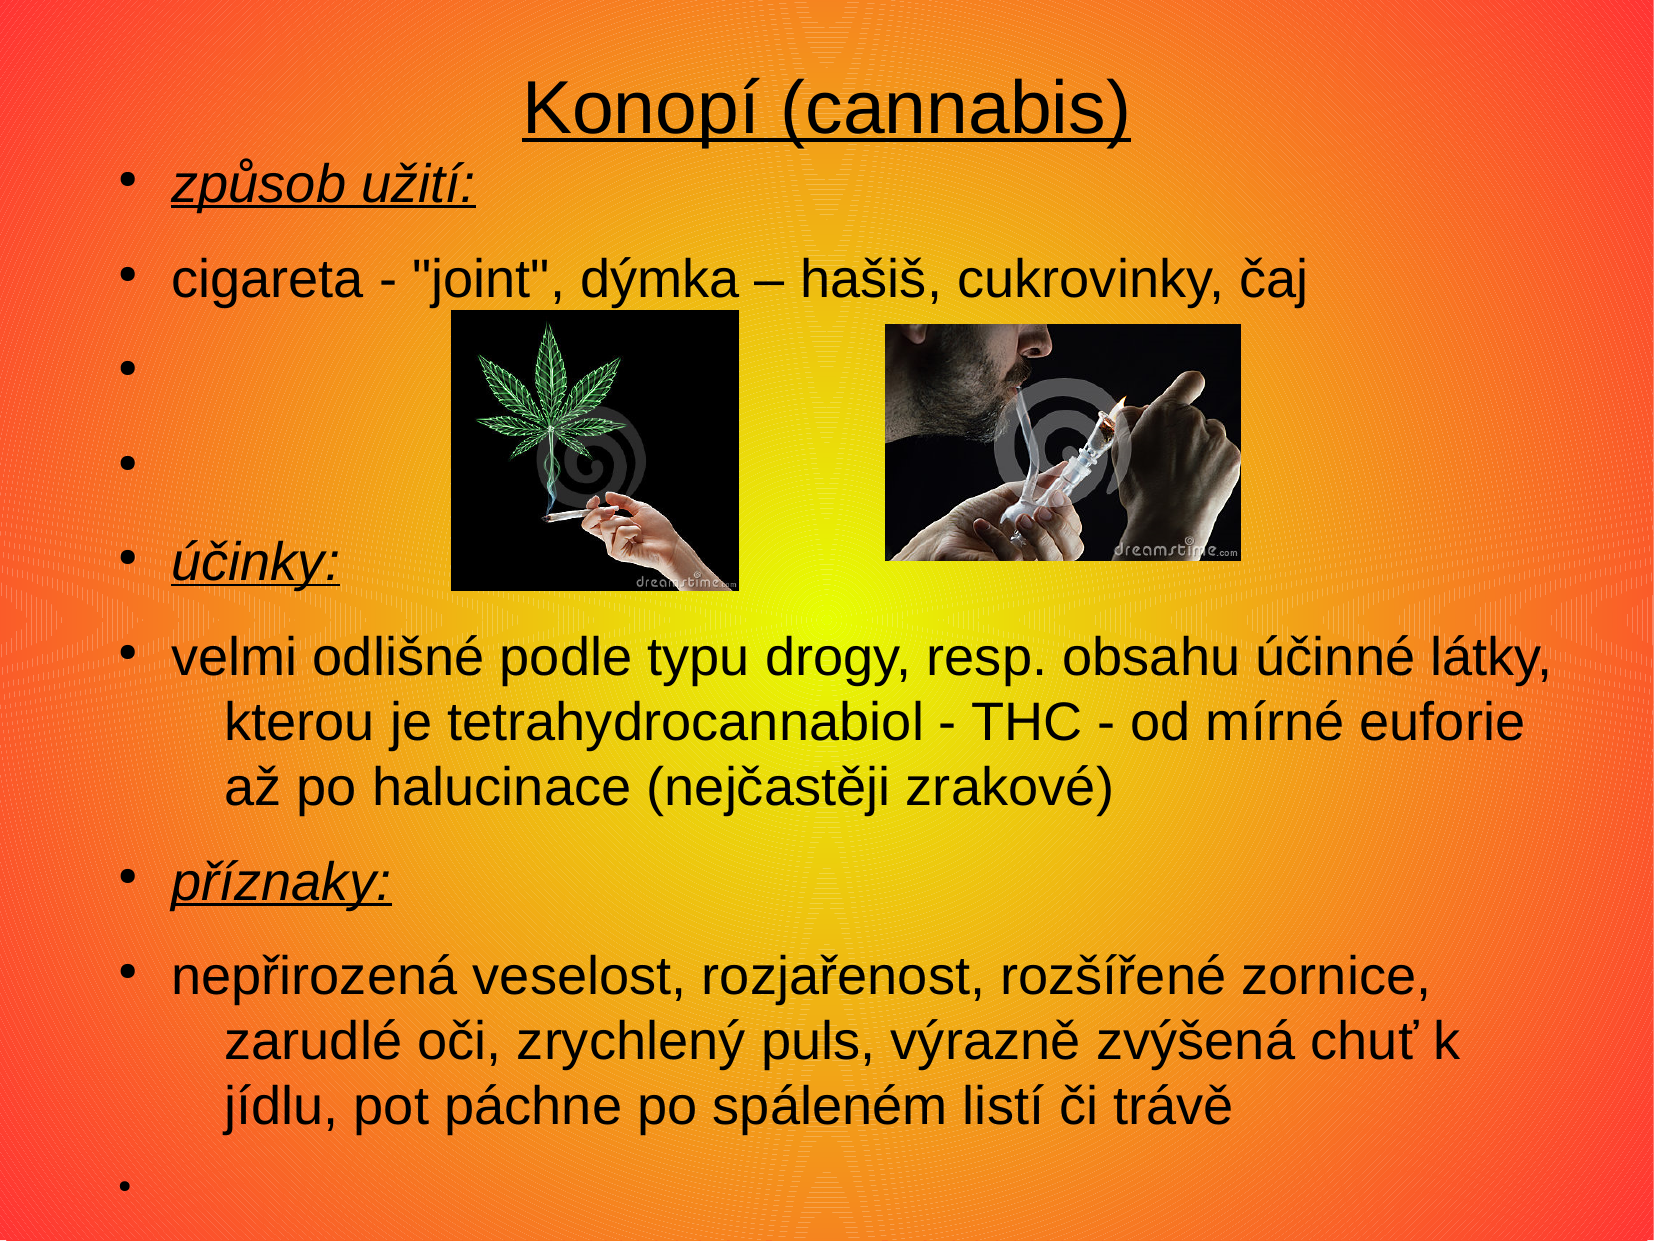

# Konopí (cannabis)
způsob užití:
cigareta - "joint", dýmka – hašiš, cukrovinky, čaj
účinky:
velmi odlišné podle typu drogy, resp. obsahu účinné látky, kterou je tetrahydrocannabiol - THC - od mírné euforie až po halucinace (nejčastěji zrakové)
příznaky:
nepřirozená veselost, rozjařenost, rozšířené zornice, zarudlé oči, zrychlený puls, výrazně zvýšená chuť k jídlu, pot páchne po spáleném listí či trávě